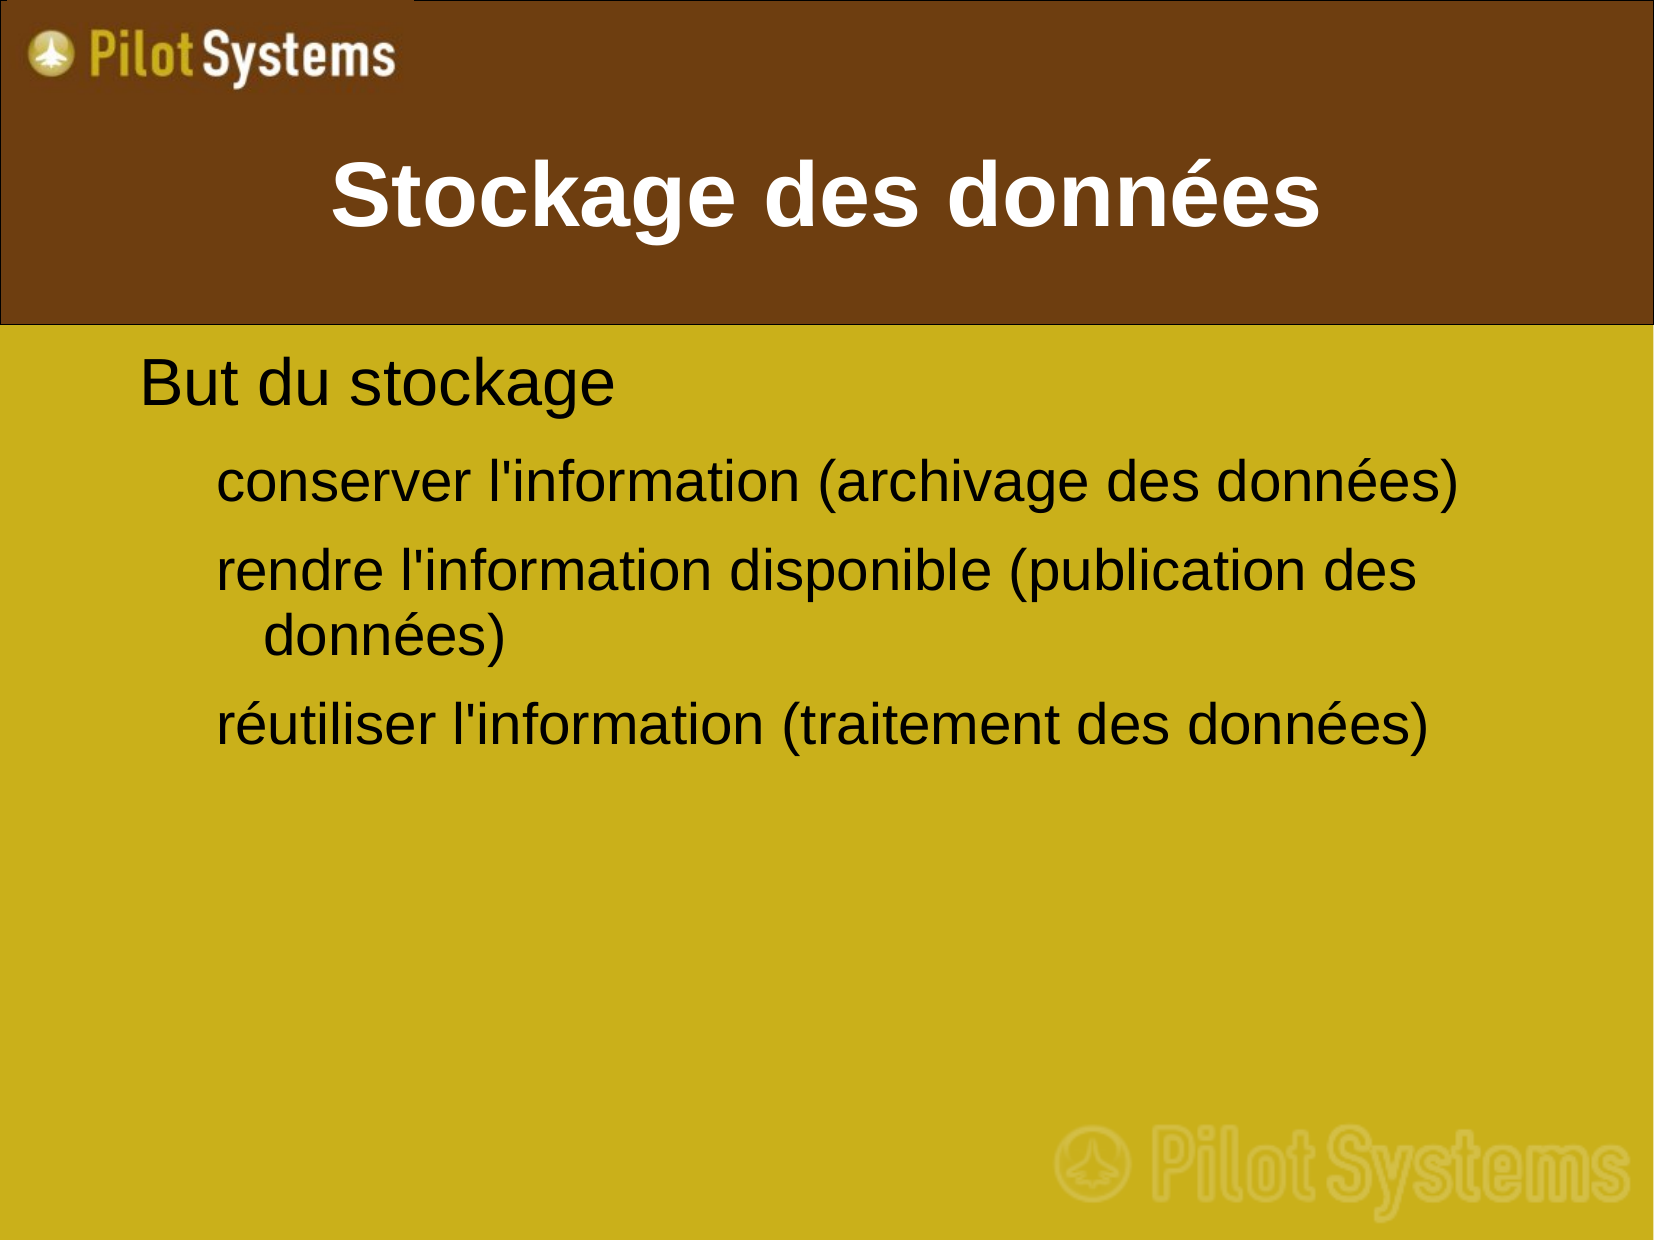

# Stockage des données
But du stockage
conserver l'information (archivage des données)
rendre l'information disponible (publication des données)
réutiliser l'information (traitement des données)